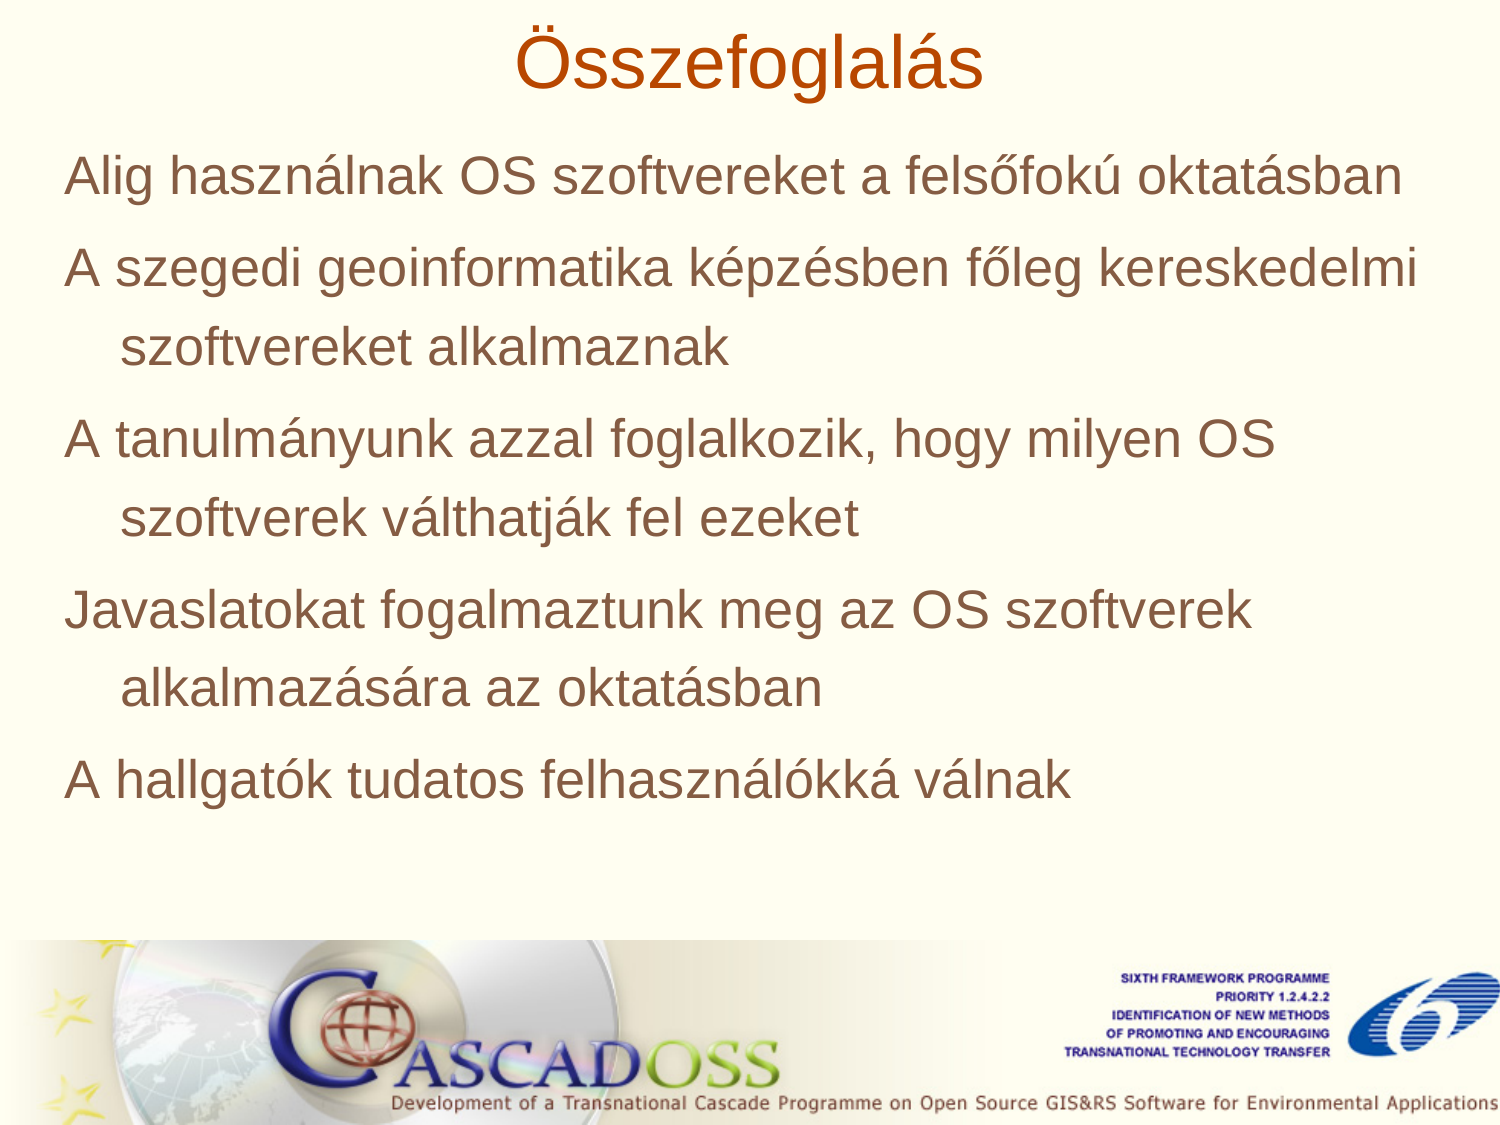

# Összefoglalás
Alig használnak OS szoftvereket a felsőfokú oktatásban
A szegedi geoinformatika képzésben főleg kereskedelmi szoftvereket alkalmaznak
A tanulmányunk azzal foglalkozik, hogy milyen OS szoftverek válthatják fel ezeket
Javaslatokat fogalmaztunk meg az OS szoftverek alkalmazására az oktatásban
A hallgatók tudatos felhasználókká válnak